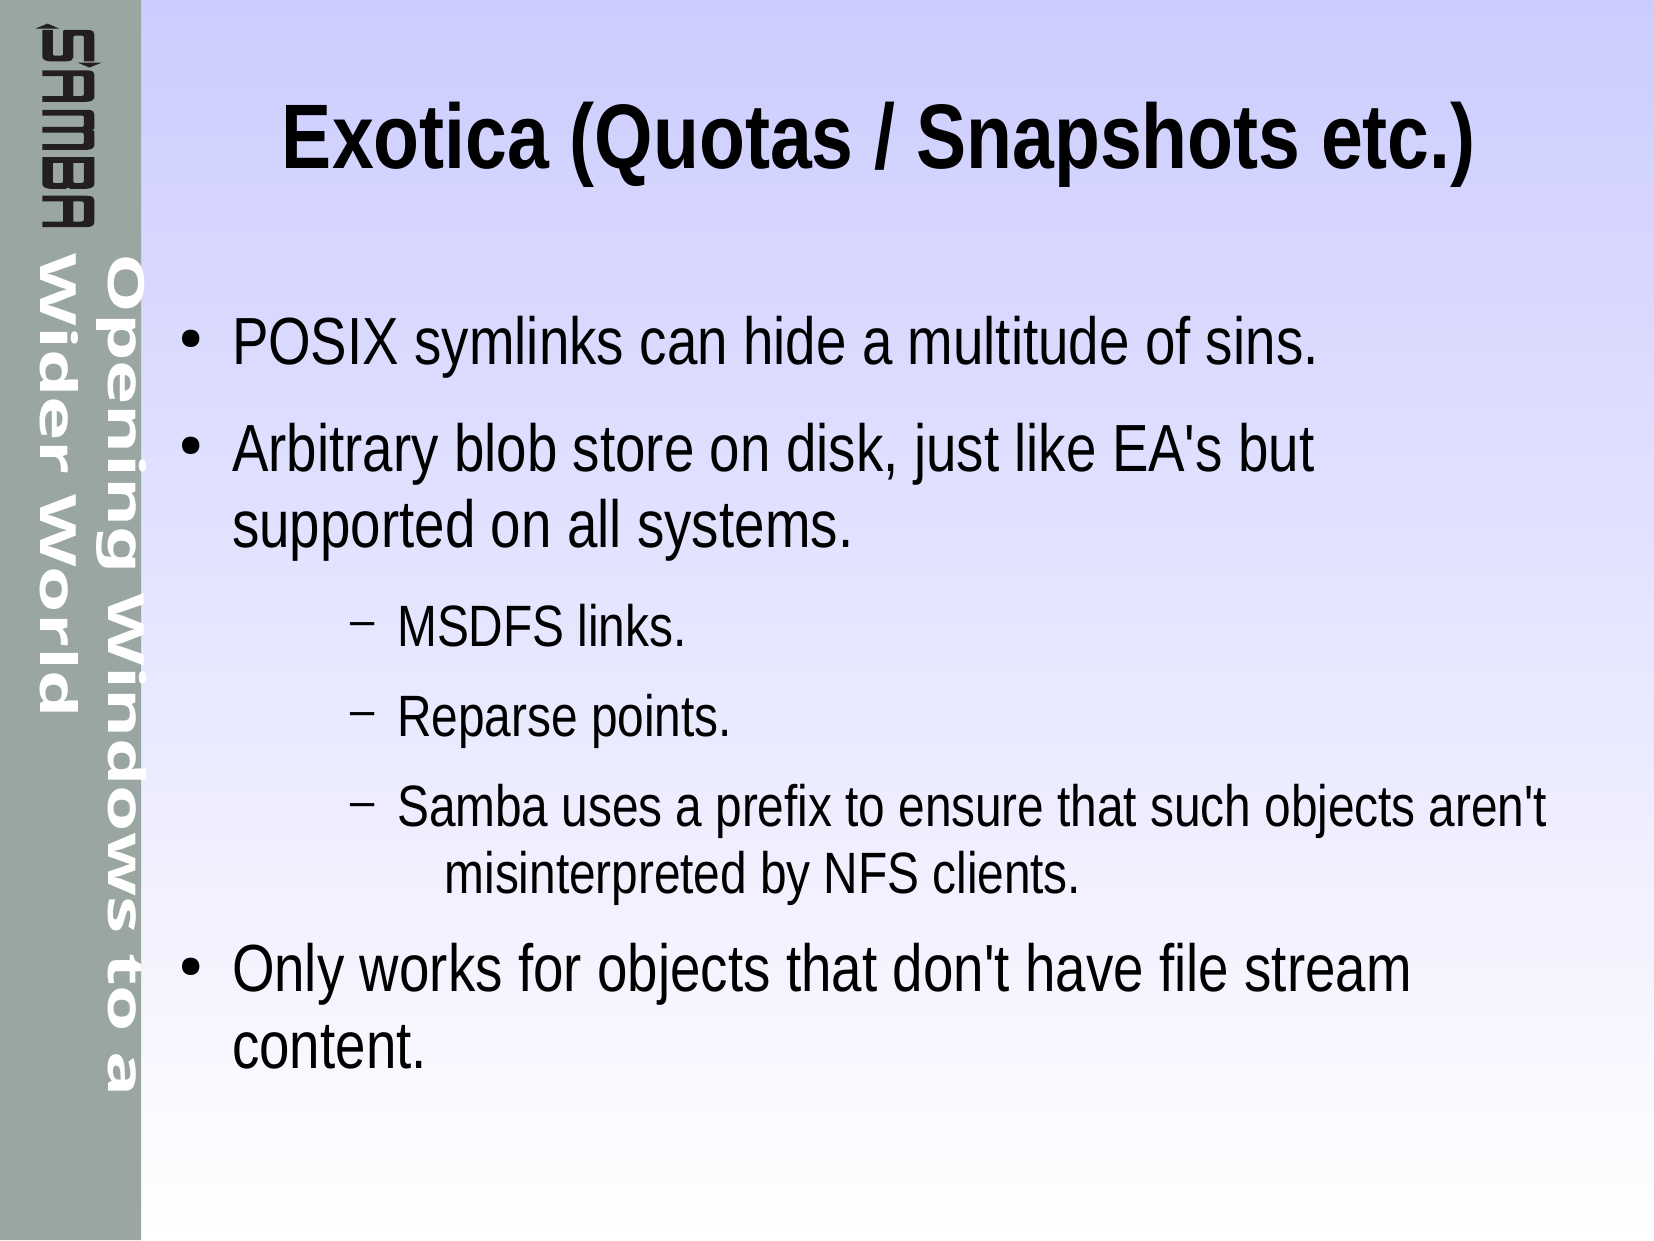

# Exotica (Quotas / Snapshots etc.)
POSIX symlinks can hide a multitude of sins.
Arbitrary blob store on disk, just like EA's but supported on all systems.
MSDFS links.
Reparse points.
Samba uses a prefix to ensure that such objects aren't misinterpreted by NFS clients.
Only works for objects that don't have file stream content.